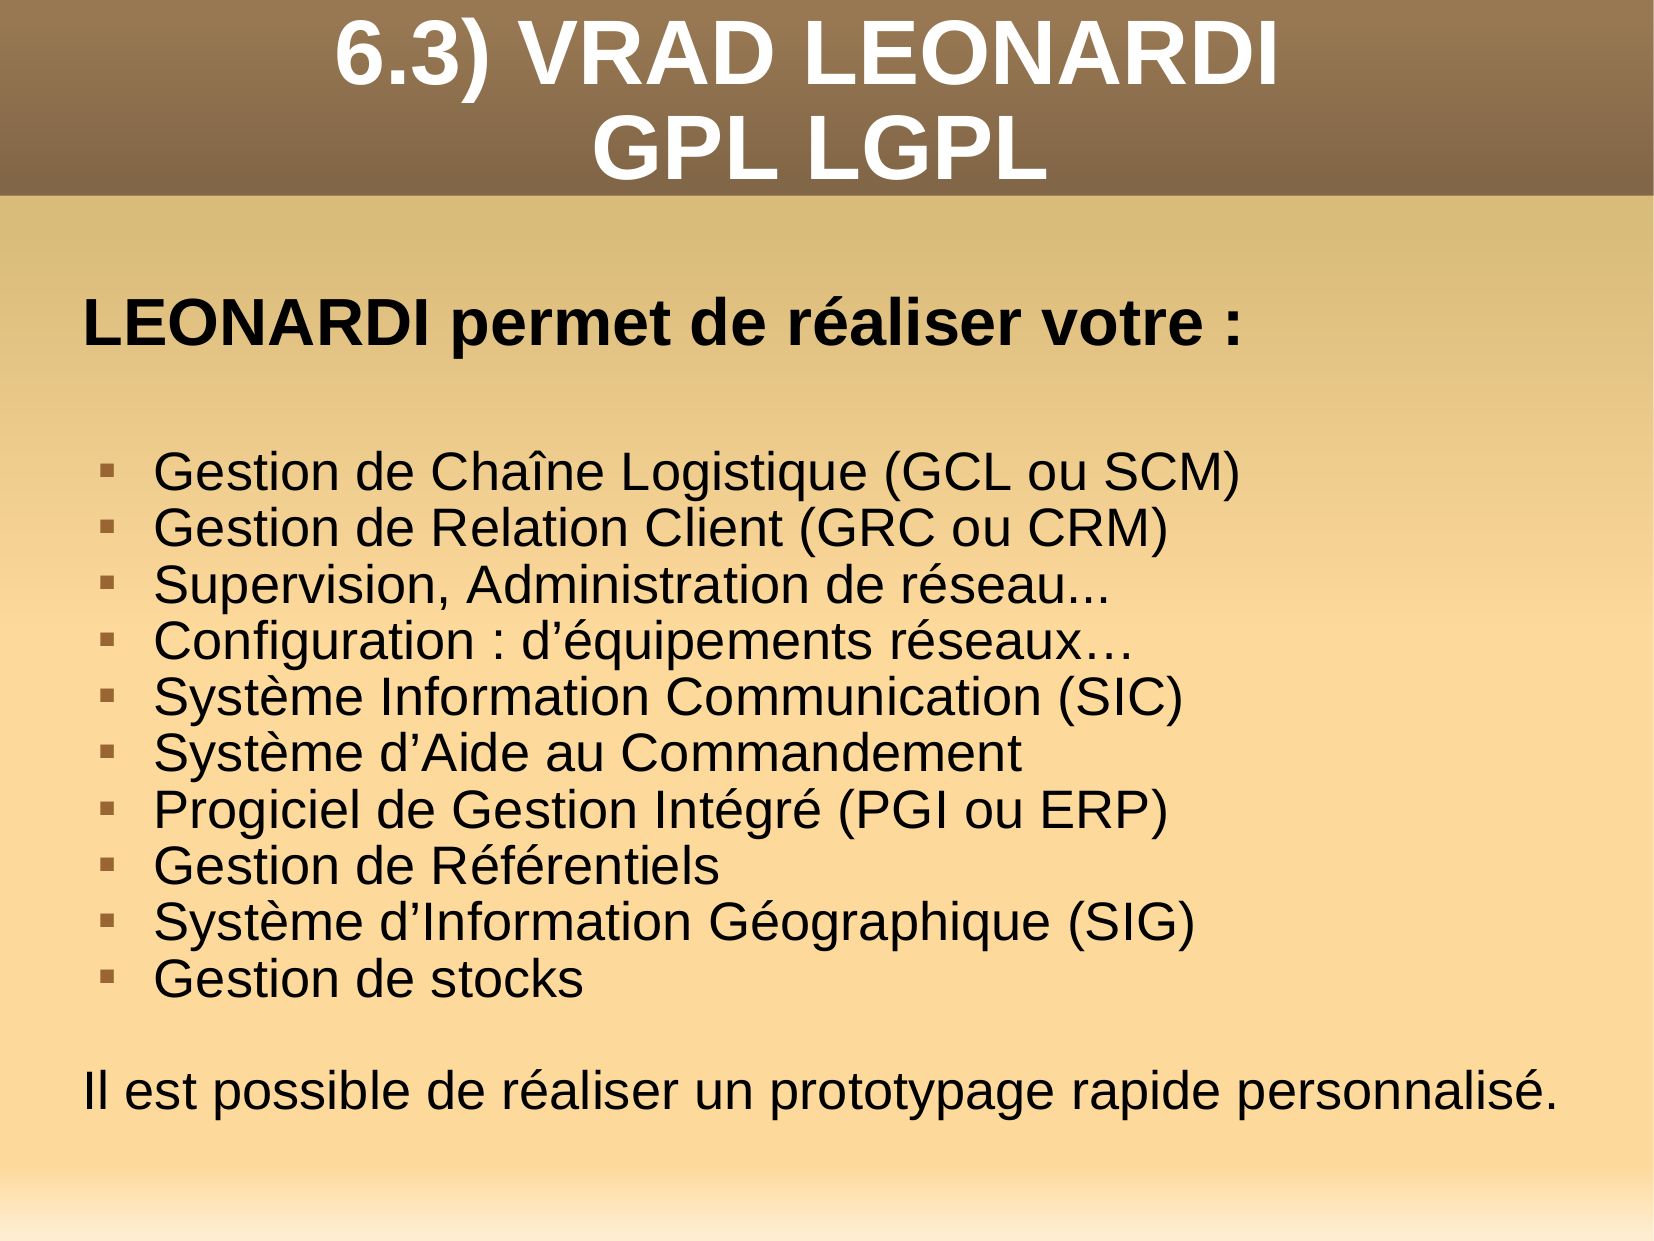

# 6.3) VRAD LEONARDI GPL LGPL
LEONARDI permet de réaliser votre :
Gestion de Chaîne Logistique (GCL ou SCM)
Gestion de Relation Client (GRC ou CRM)
Supervision, Administration de réseau...
Configuration : d’équipements réseaux…
Système Information Communication (SIC)
Système d’Aide au Commandement
Progiciel de Gestion Intégré (PGI ou ERP)
Gestion de Référentiels
Système d’Information Géographique (SIG)
Gestion de stocks
Il est possible de réaliser un prototypage rapide personnalisé.